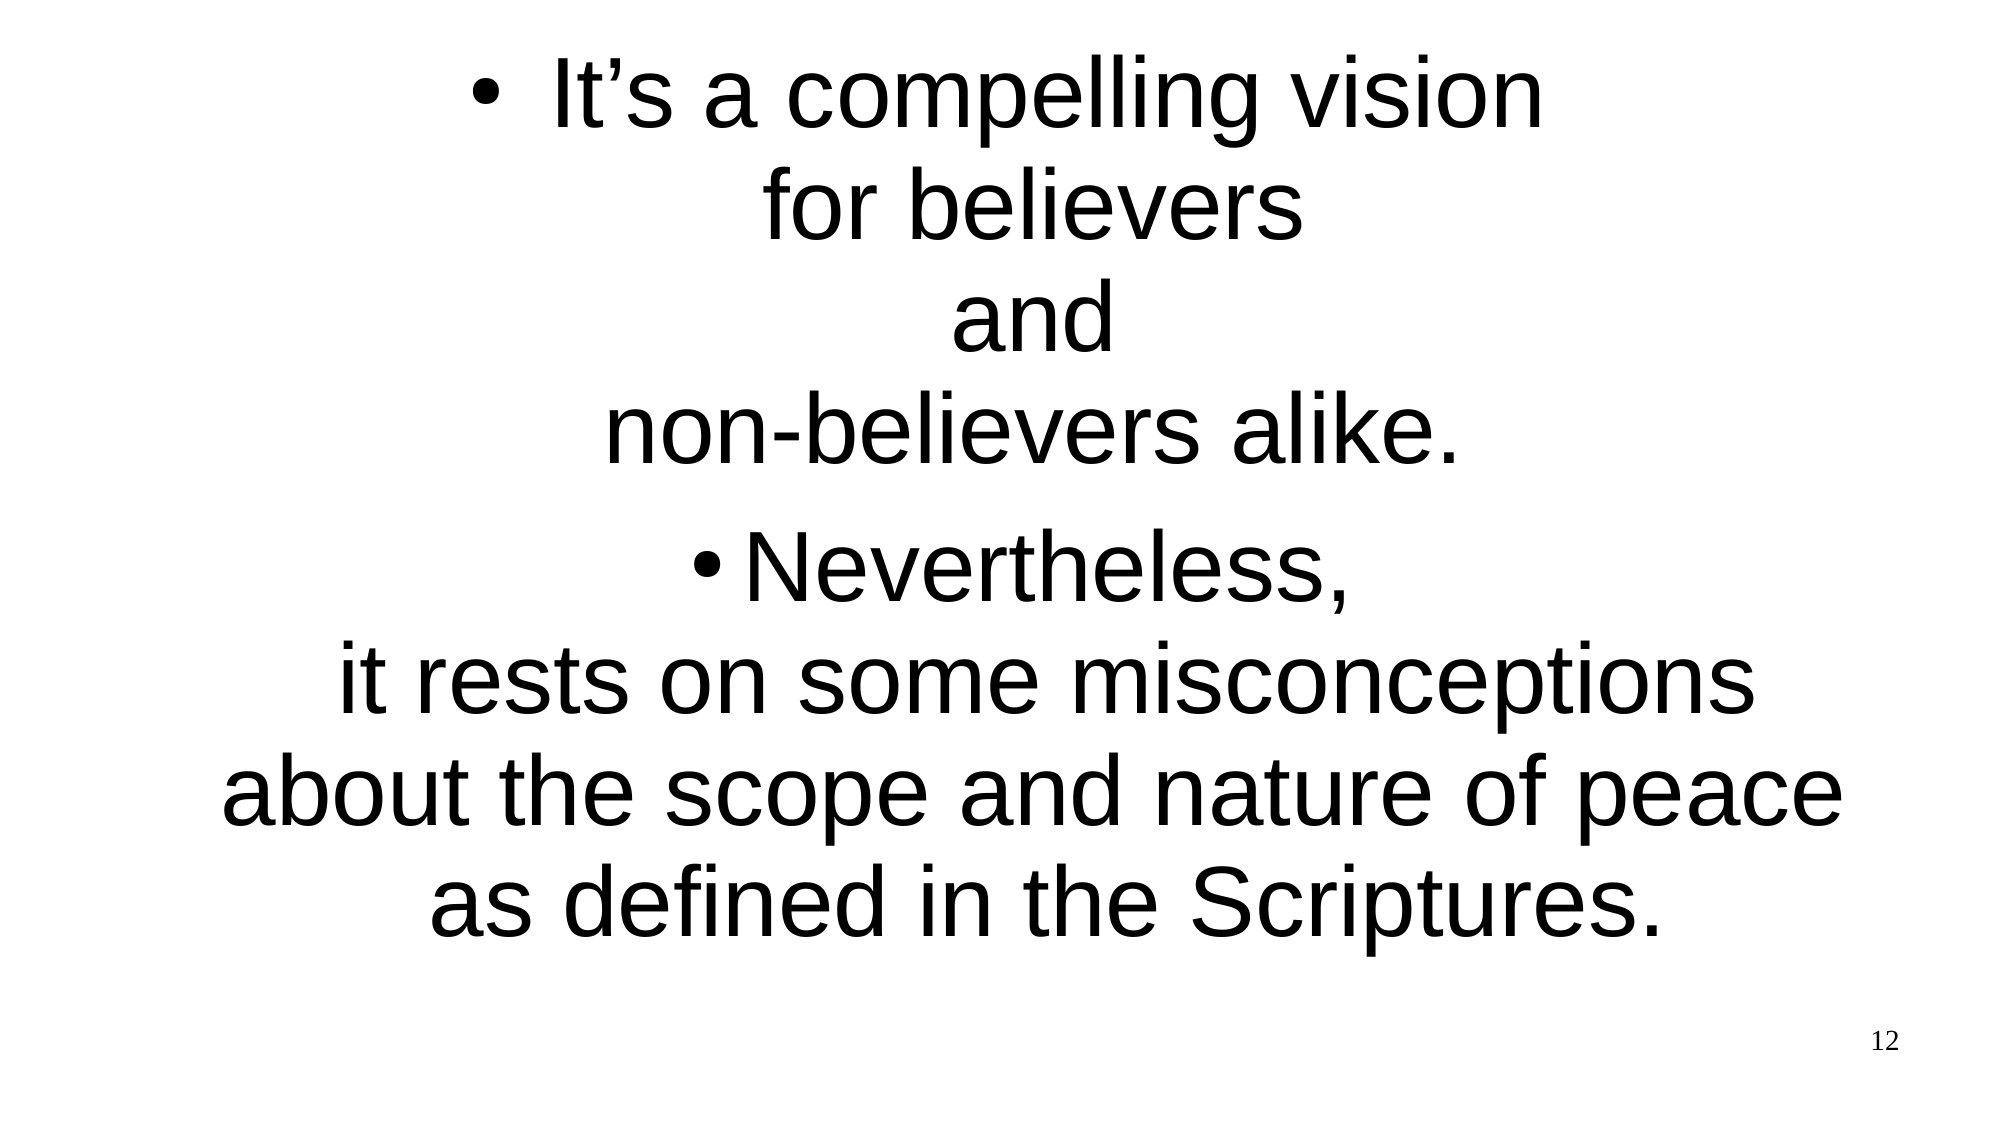

# It’s a compelling vision for believers and non-believers alike.
Nevertheless,
 it rests on some misconceptions
about the scope and nature of peace
as defined in the Scriptures.
12